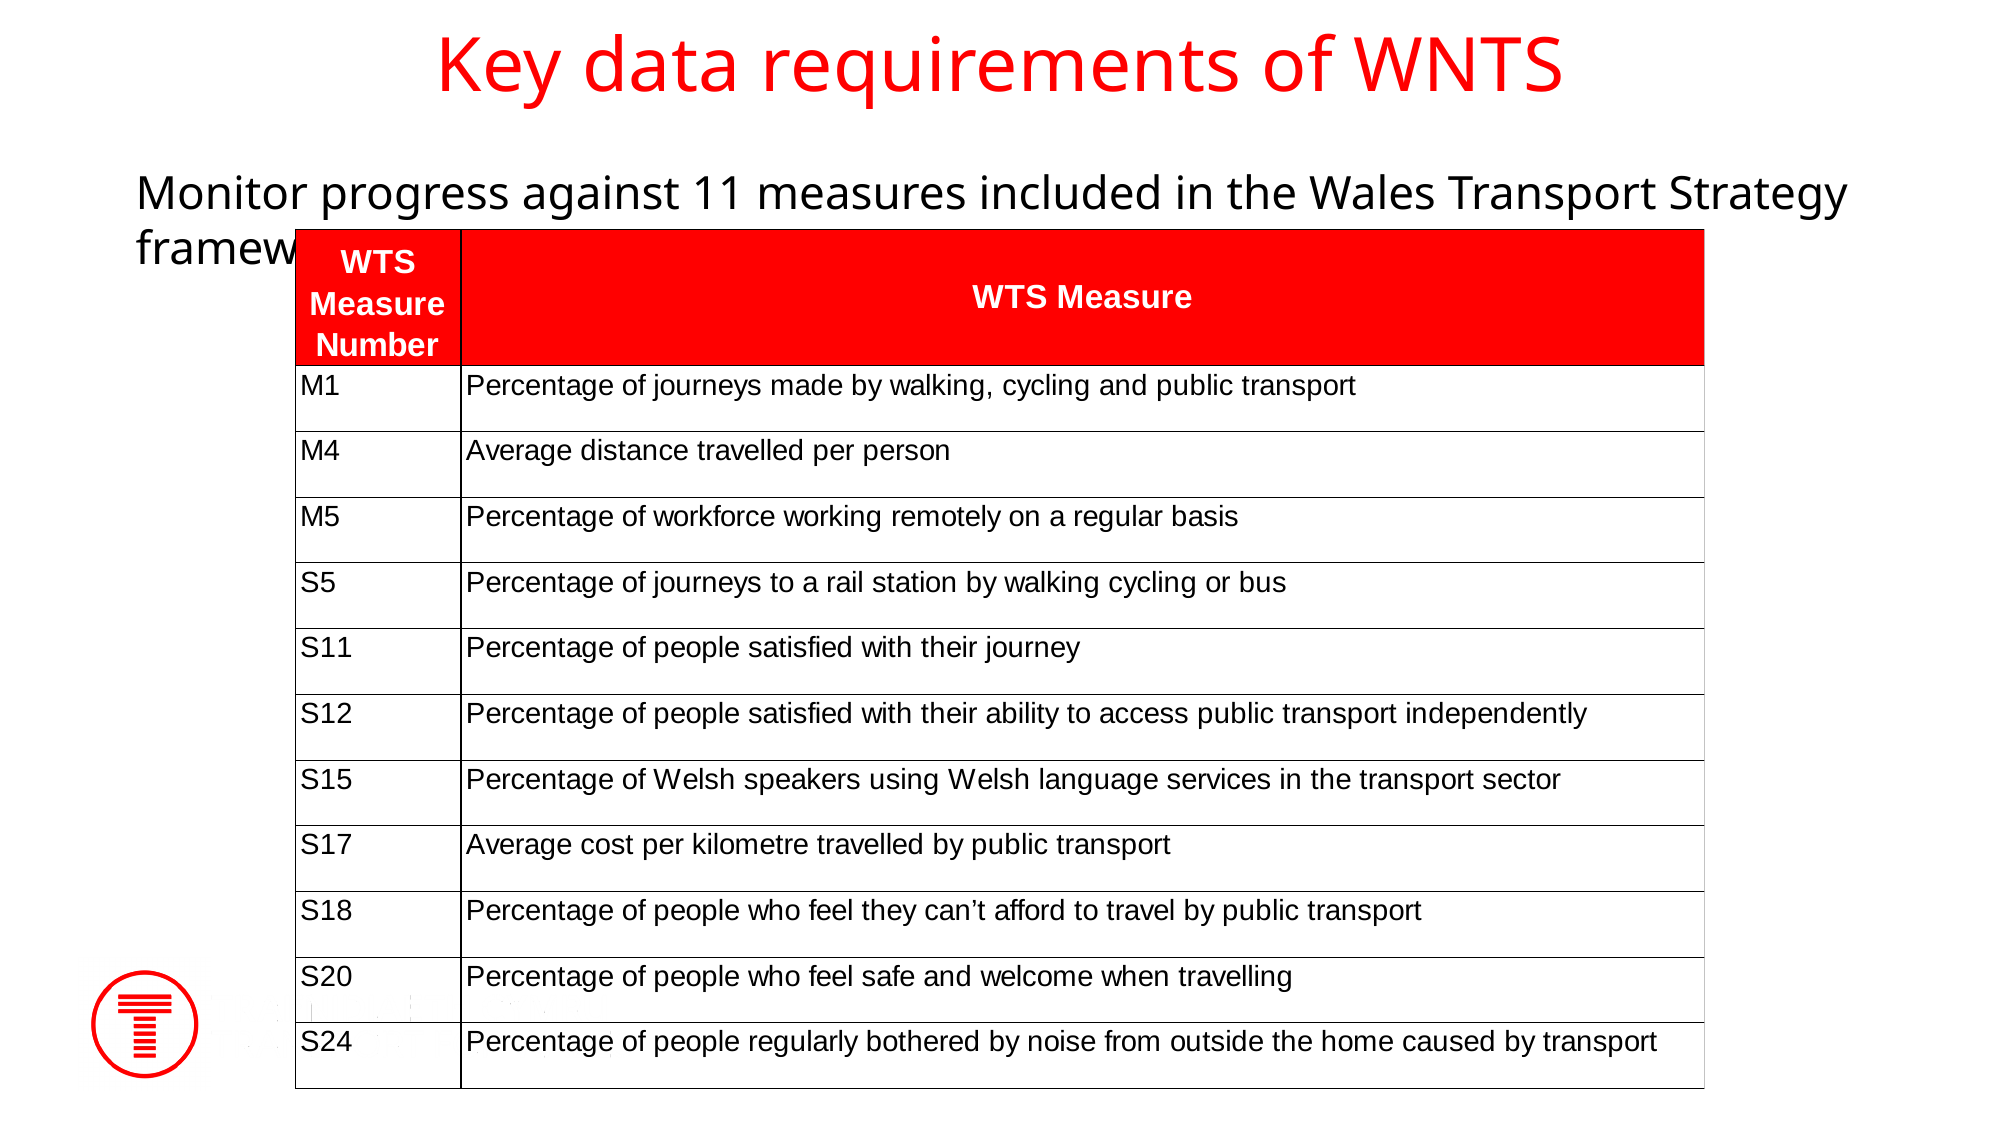

Key data requirements of WNTS
Monitor progress against 11 measures included in the Wales Transport Strategy framework: